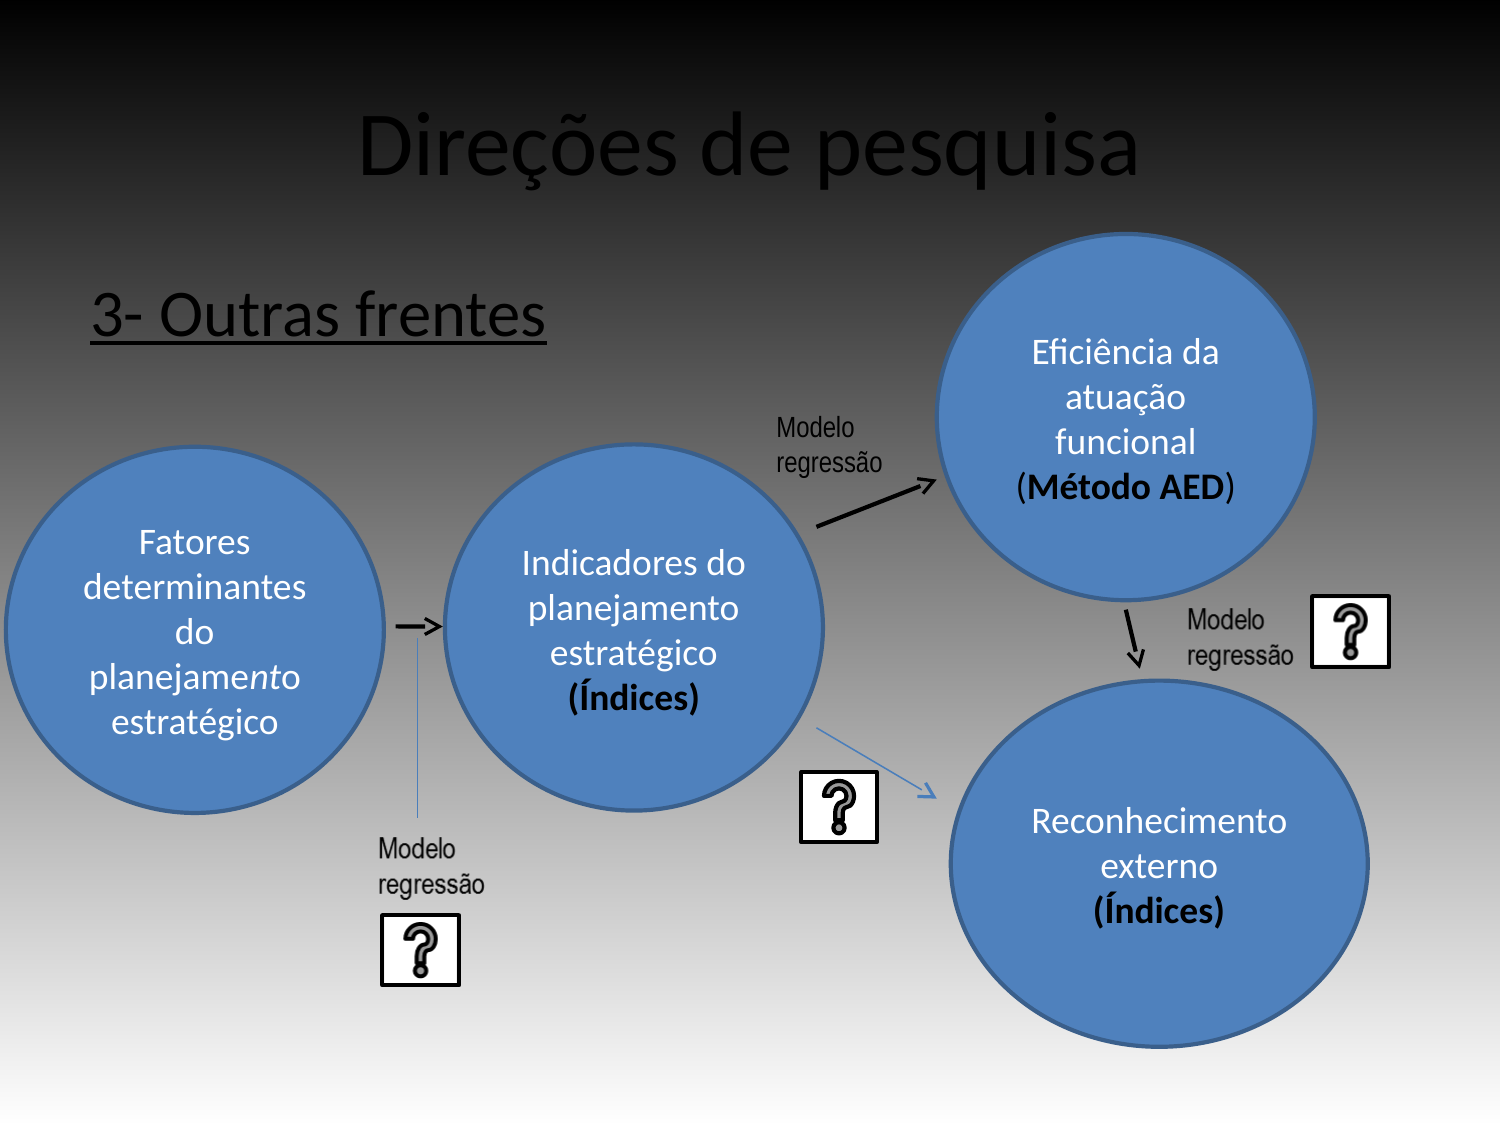

# Direções de pesquisa
Eficiência da atuação funcional
(Método AED)
3- Outras frentes
Modelo regressão
Indicadores do planejamento estratégico
(Índices)
Fatores determinantes do planejamento estratégico
Reconhecimento externo
(Índices)